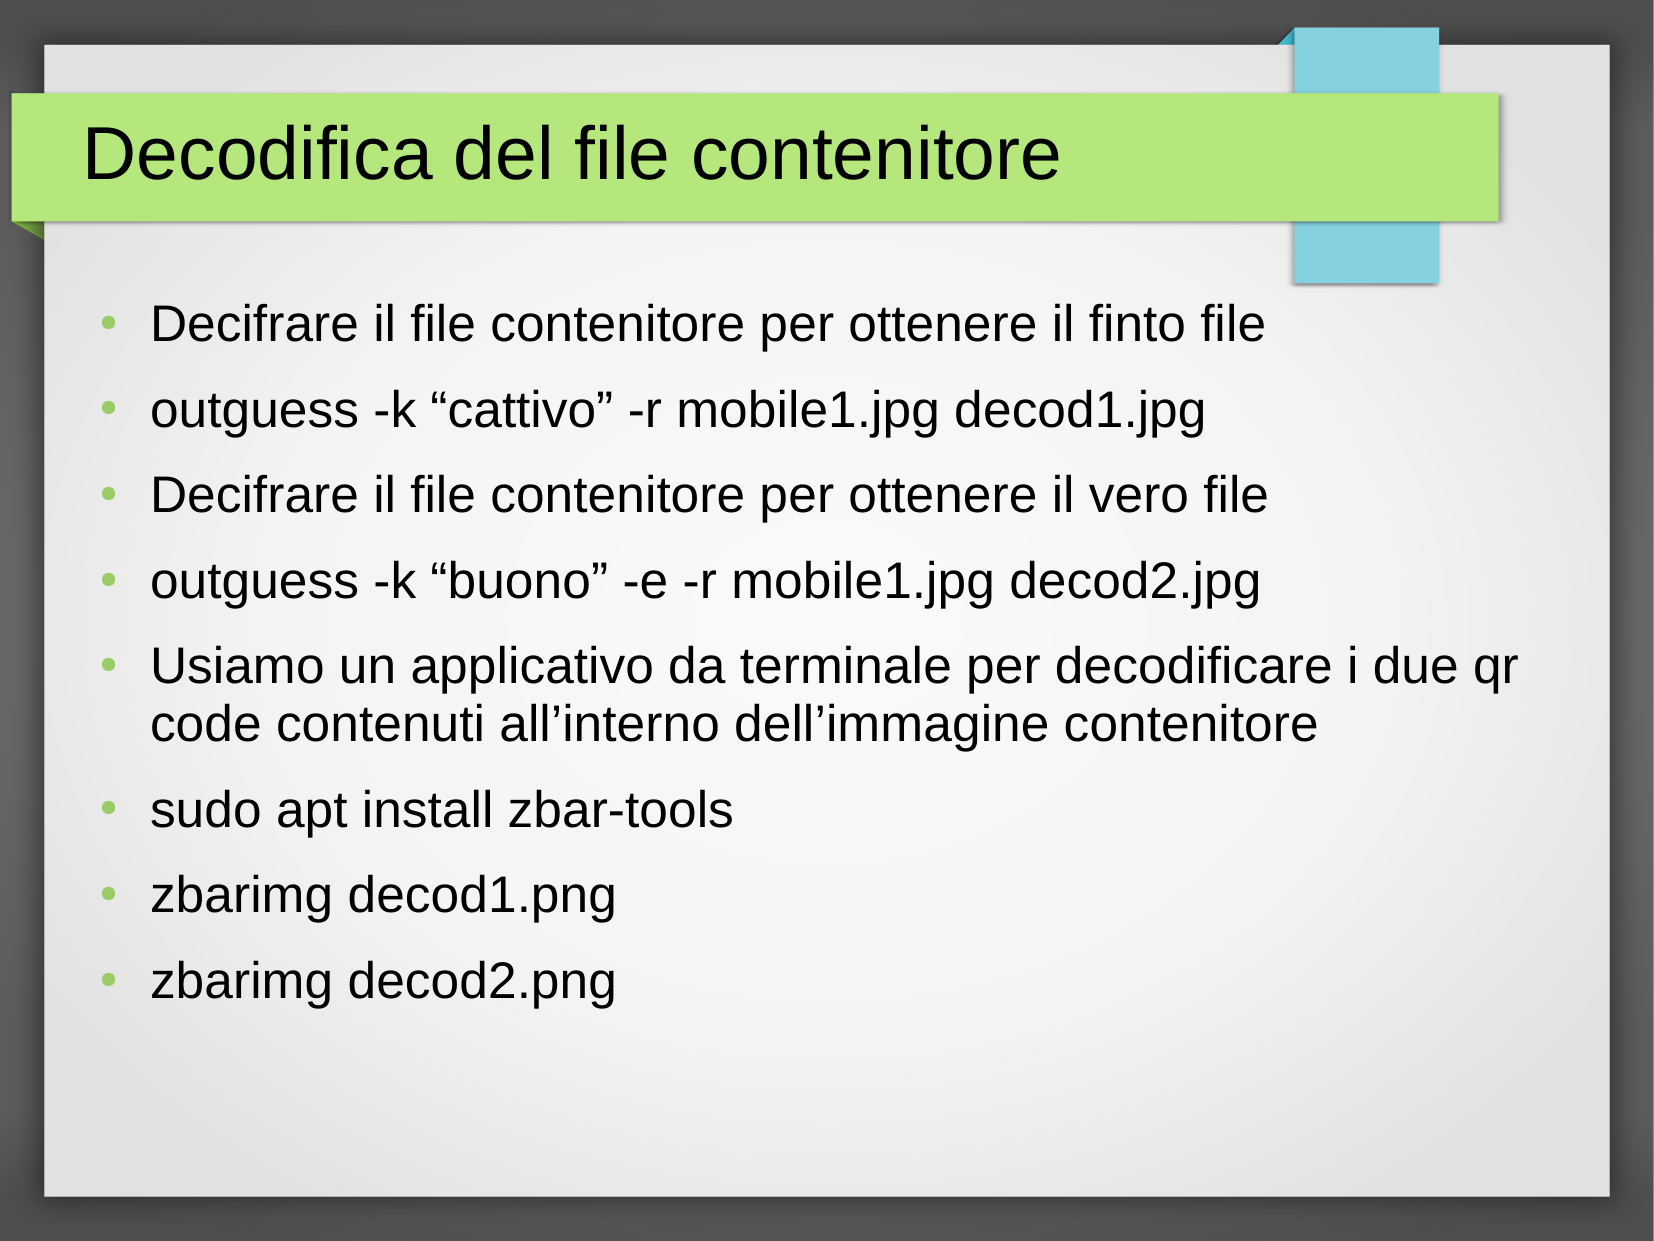

# Decodifica del file contenitore
Decifrare il file contenitore per ottenere il finto file
outguess -k “cattivo” -r mobile1.jpg decod1.jpg
Decifrare il file contenitore per ottenere il vero file
outguess -k “buono” -e -r mobile1.jpg decod2.jpg
Usiamo un applicativo da terminale per decodificare i due qr code contenuti all’interno dell’immagine contenitore
sudo apt install zbar-tools
zbarimg decod1.png
zbarimg decod2.png